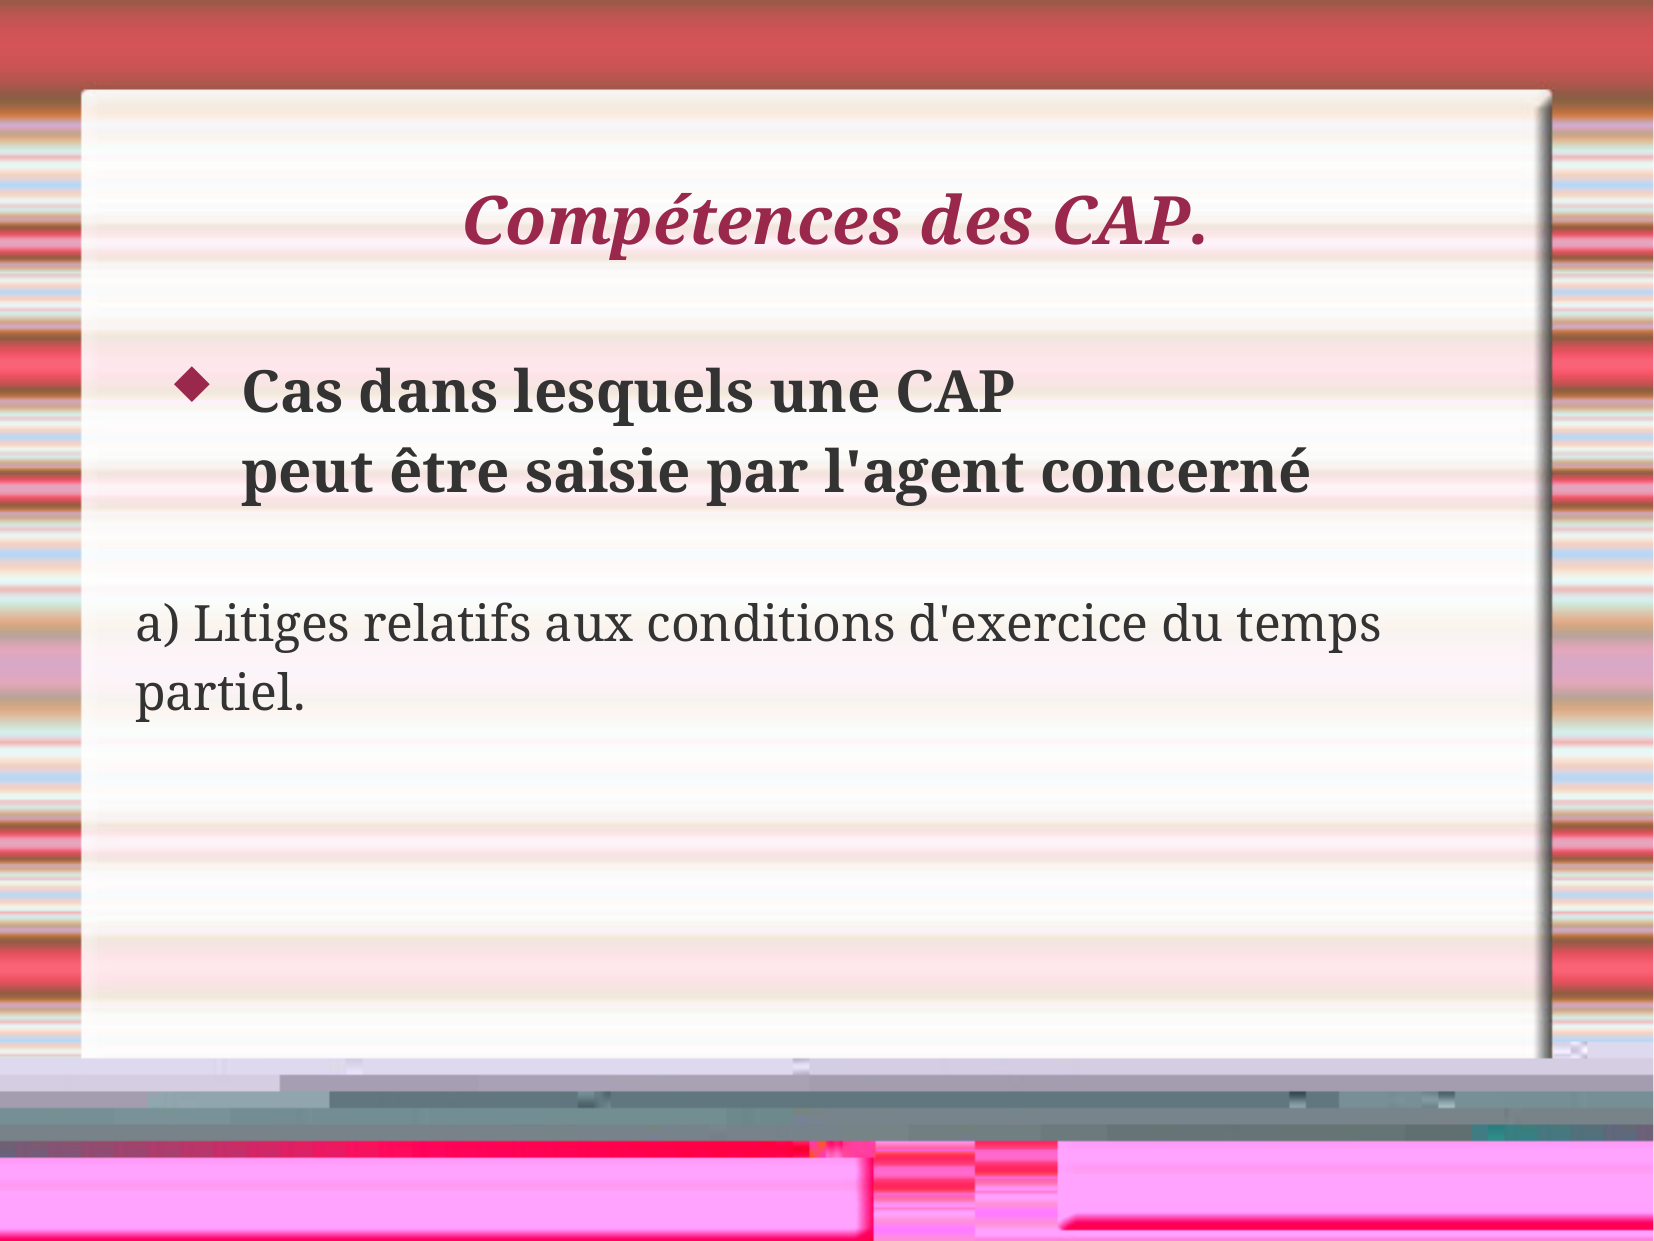

# Compétences des CAP.
Cas dans lesquels une CAP
peut être saisie par l'agent concerné
a) Litiges relatifs aux conditions d'exercice du temps partiel.